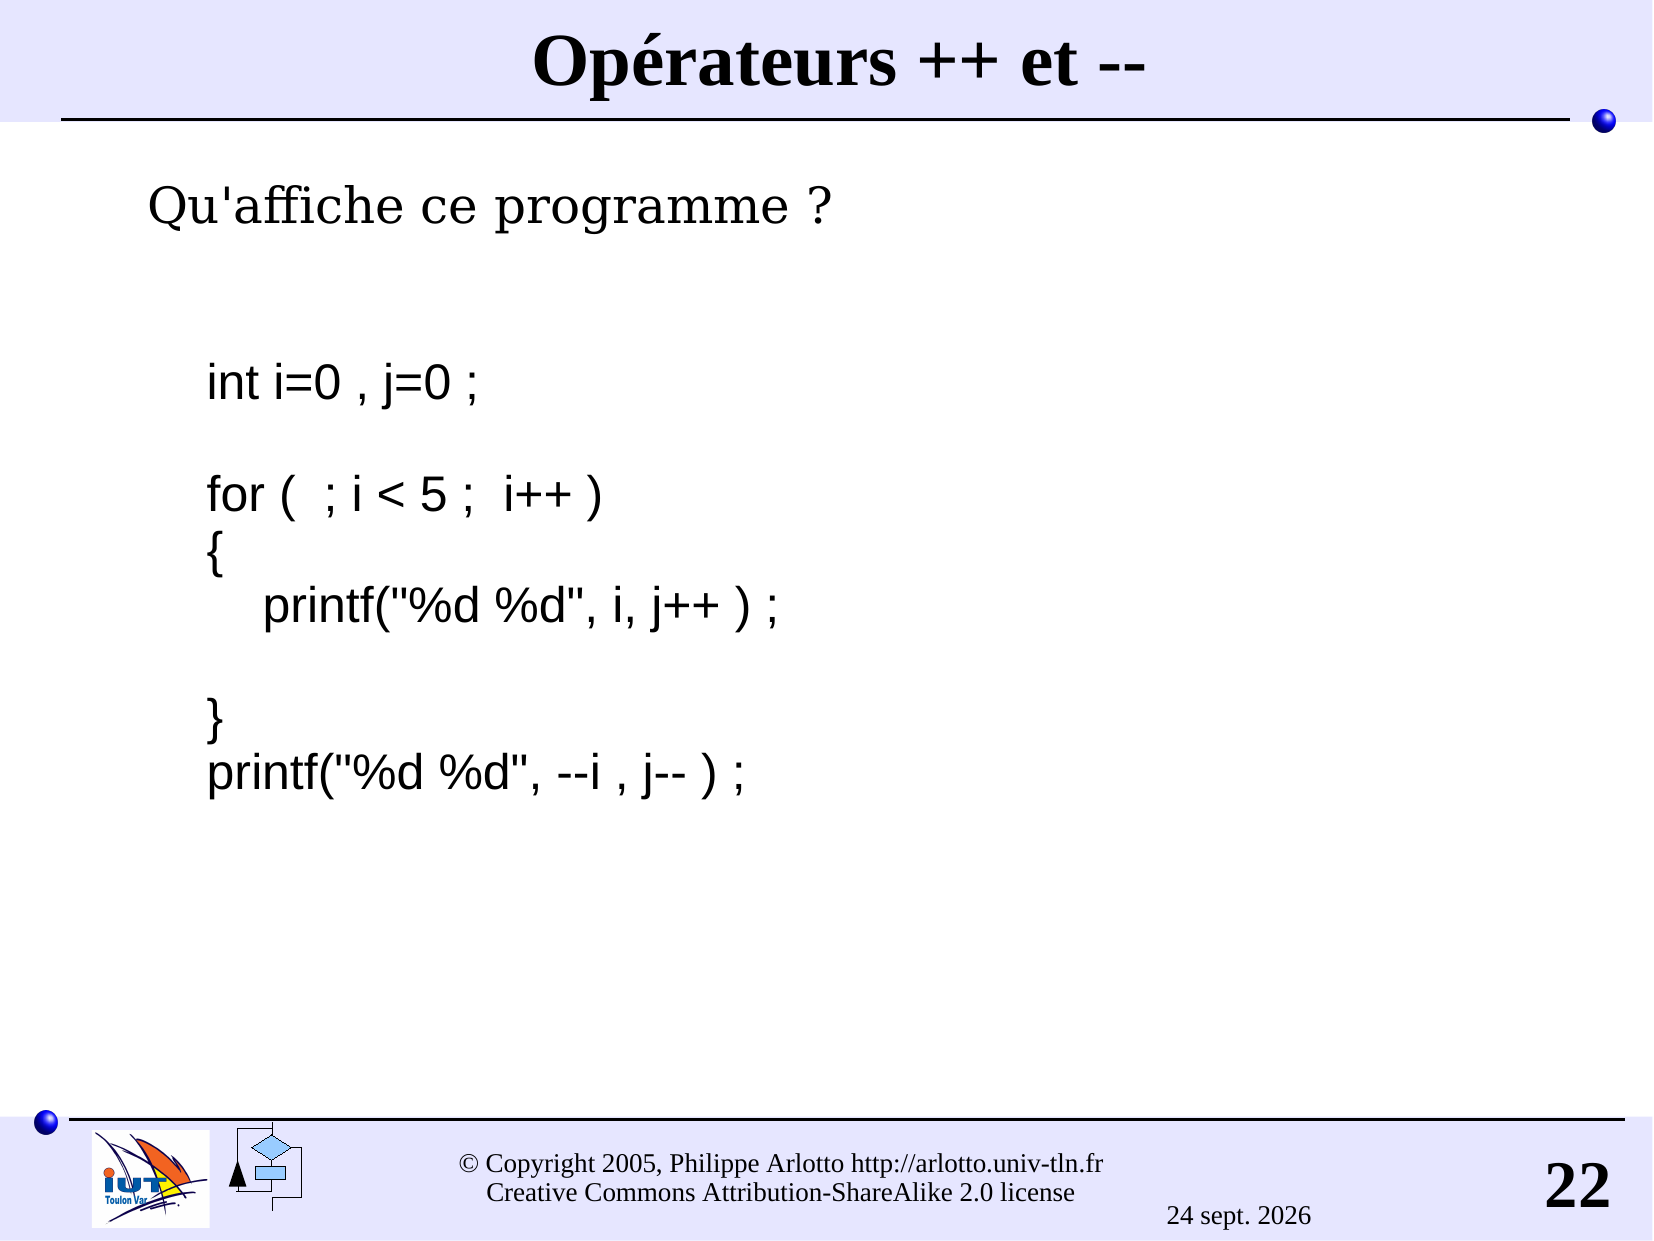

# Opérateurs ++ et --
Qu'affiche ce programme ?
int i=0 , j=0 ;
for ( ; i < 5 ; i++ )
{
 printf("%d %d", i, j++ ) ;
}
printf("%d %d", --i , j-- ) ;